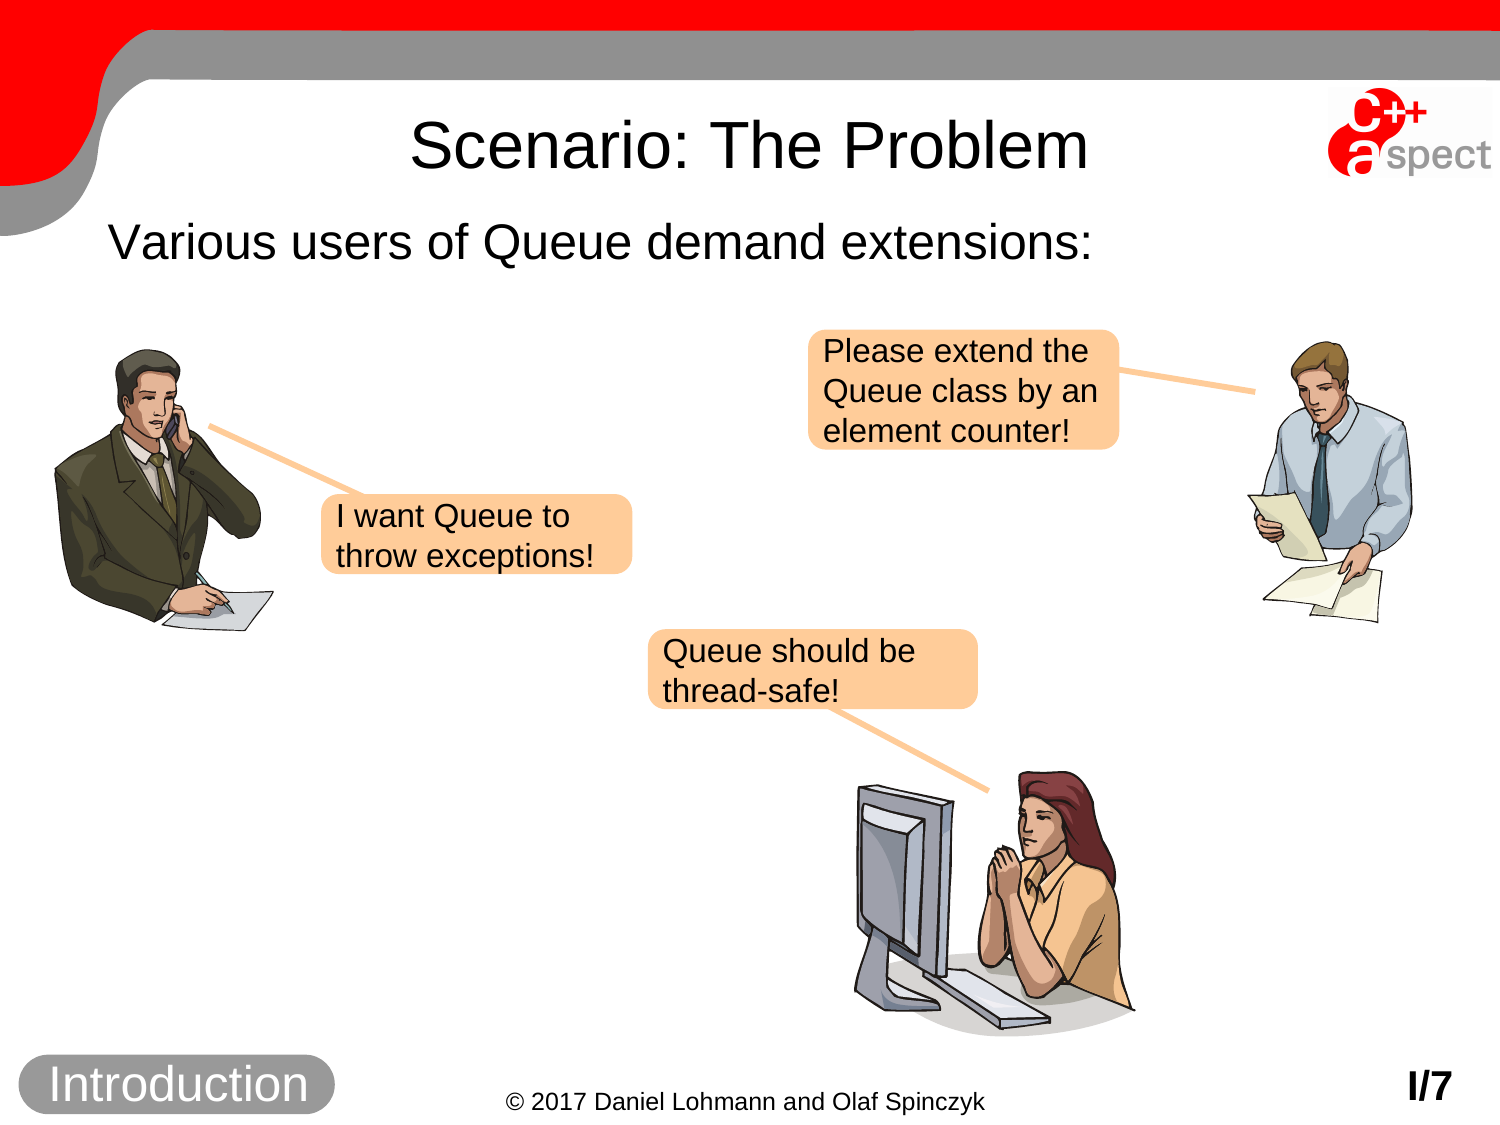

# Scenario: The Problem
Various users of Queue demand extensions:
Please extend the Queue class by an element counter!
I want Queue to throw exceptions!
Queue should be thread-safe!